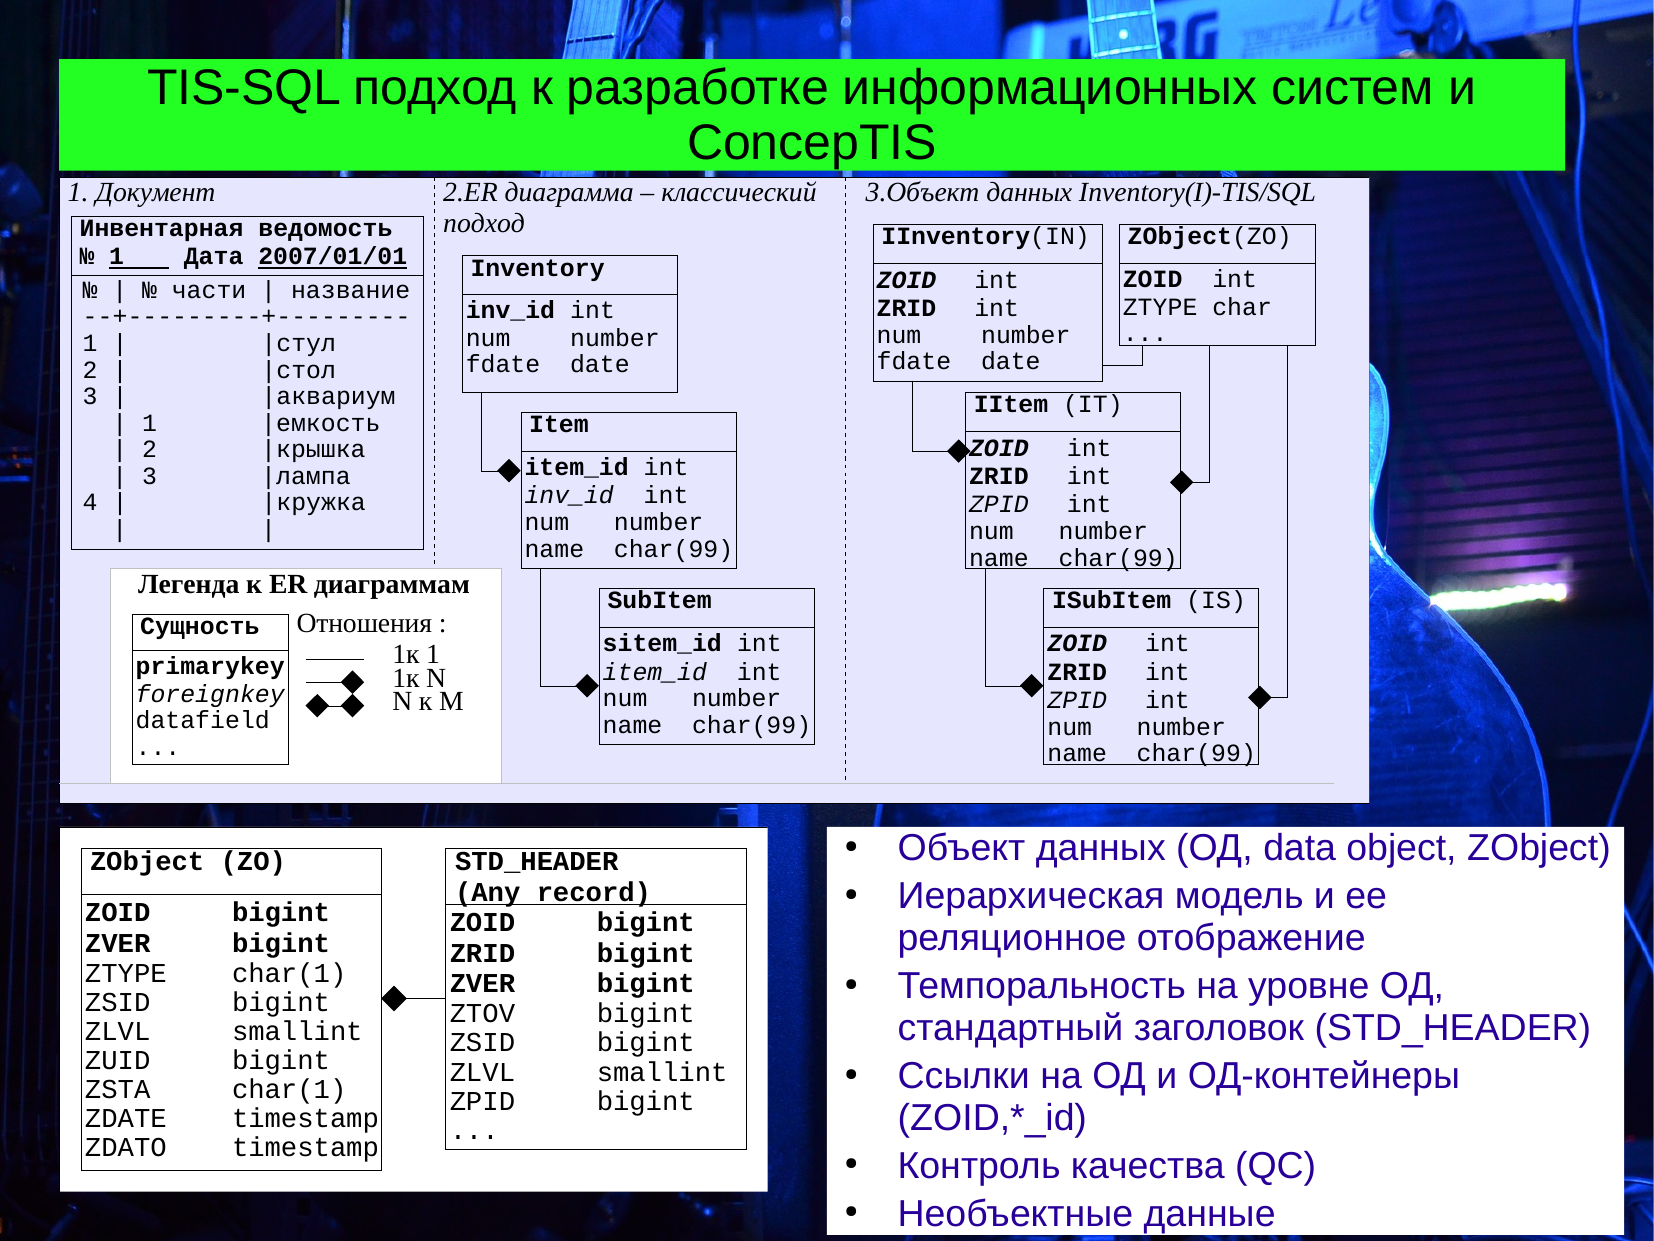

# TIS-SQL подход к разработке информационных систем и ConcepTIS
Объект данных (ОД, data object, ZObject)
Иерархическая модель и ее реляционное отображение
Темпоральность на уровне ОД, стандартный заголовок (STD_HEADER)
Ссылки на ОД и ОД-контейнеры (ZOID,*_id)
Контроль качества (QC)
Необъектные данные